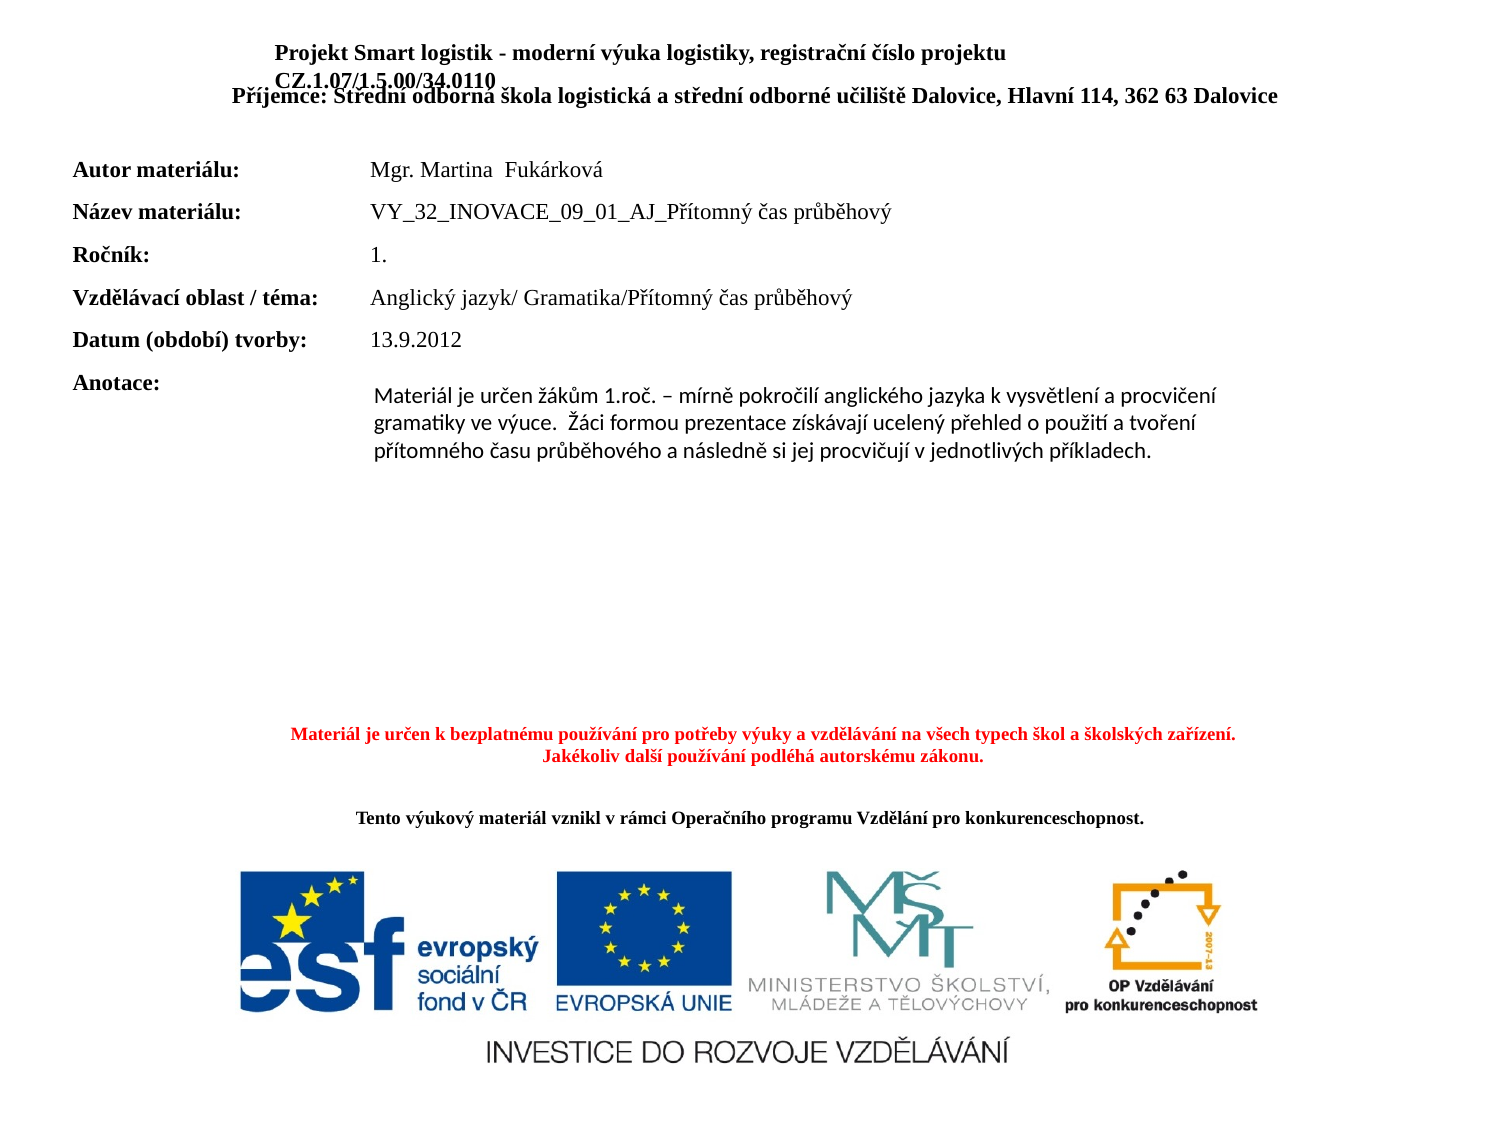

Projekt Smart logistik - moderní výuka logistiky, registrační číslo projektu CZ.1.07/1.5.00/34.0110
Příjemce: Střední odborná škola logistická a střední odborné učiliště Dalovice, Hlavní 114, 362 63 Dalovice
Autor materiálu:
Mgr. Martina Fukárková
Název materiálu:
VY_32_INOVACE_09_01_AJ_Přítomný čas průběhový
Ročník:
1.
Vzdělávací oblast / téma:
Anglický jazyk/ Gramatika/Přítomný čas průběhový
Datum (období) tvorby:
13.9.2012
Anotace:
Materiál je určen žákům 1.roč. – mírně pokročilí anglického jazyka k vysvětlení a procvičení gramatiky ve výuce. Žáci formou prezentace získávají ucelený přehled o použití a tvoření přítomného času průběhového a následně si jej procvičují v jednotlivých příkladech.
Materiál je určen k bezplatnému používání pro potřeby výuky a vzdělávání na všech typech škol a školských zařízení.
Jakékoliv další používání podléhá autorskému zákonu.
Tento výukový materiál vznikl v rámci Operačního programu Vzdělání pro konkurenceschopnost.